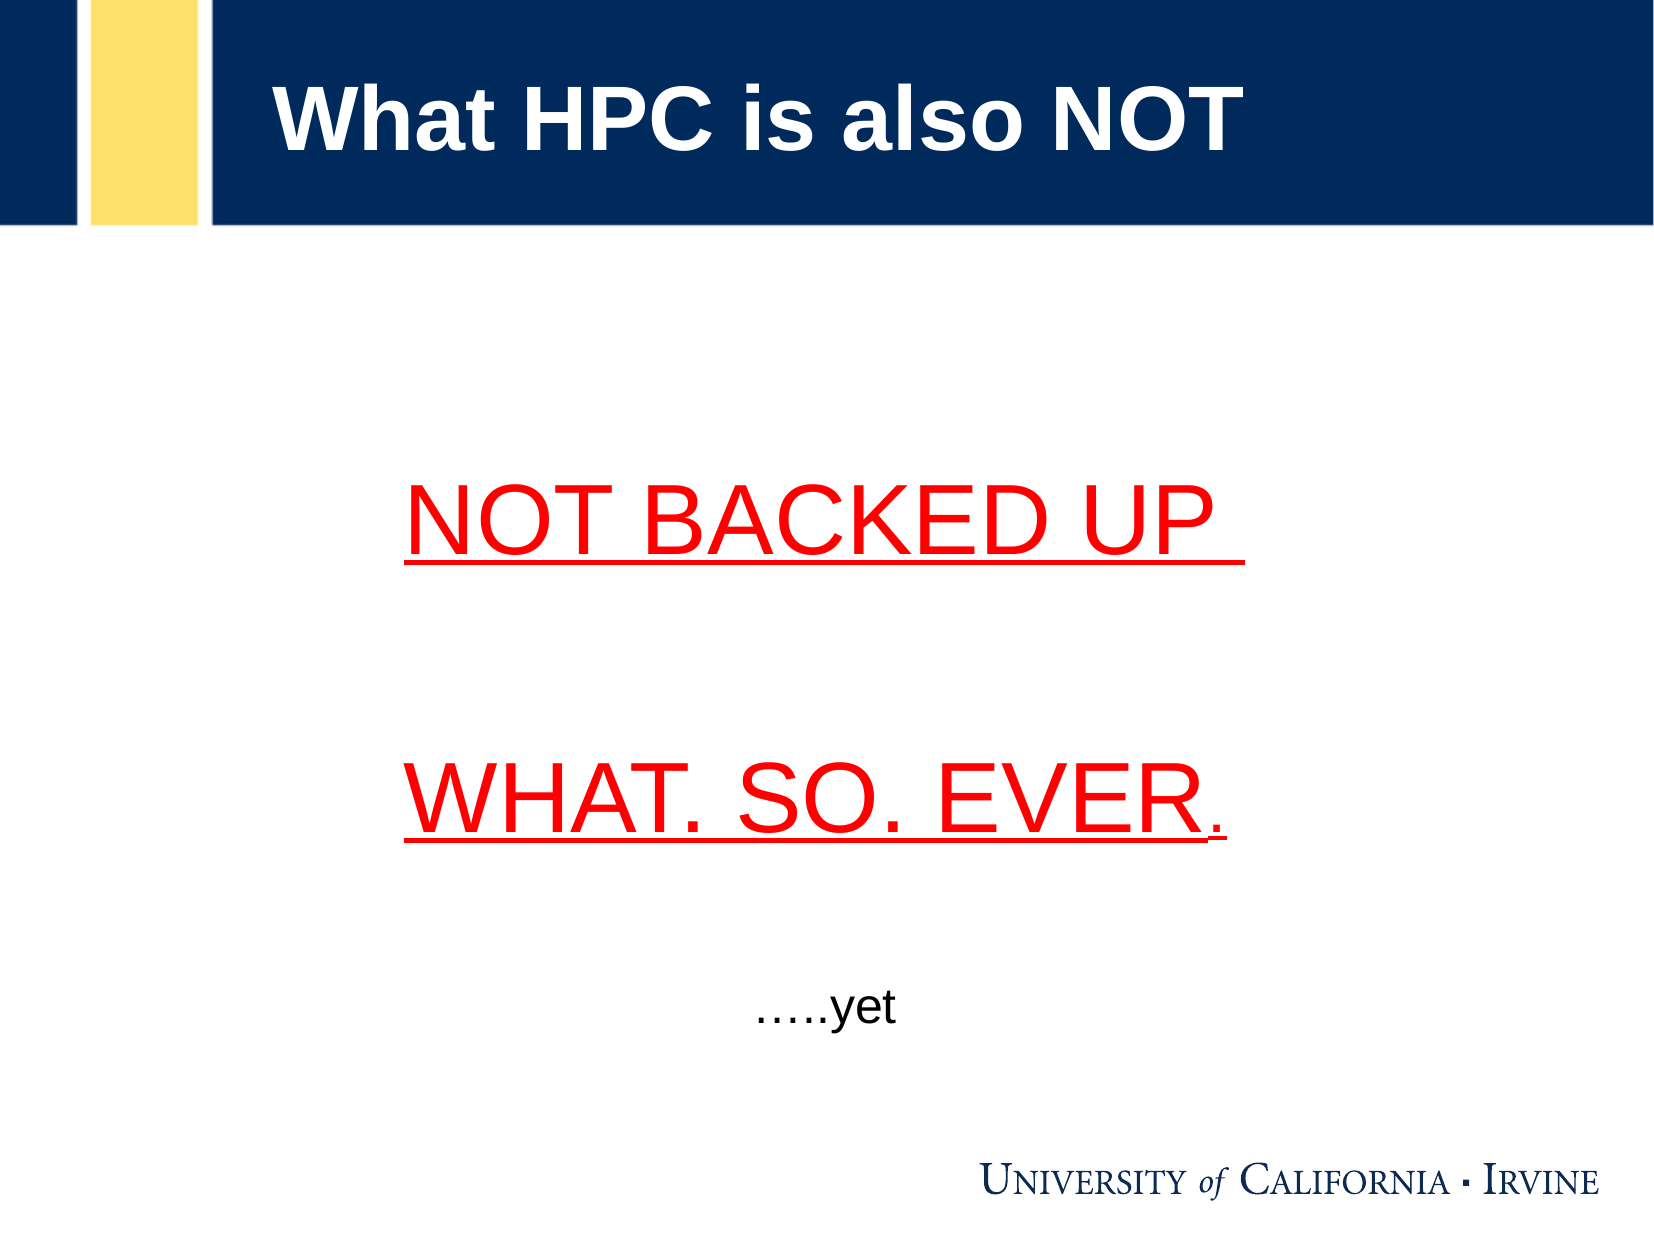

# What HPC is also NOT
NOT BACKED UP
WHAT. SO. EVER.
…..yet